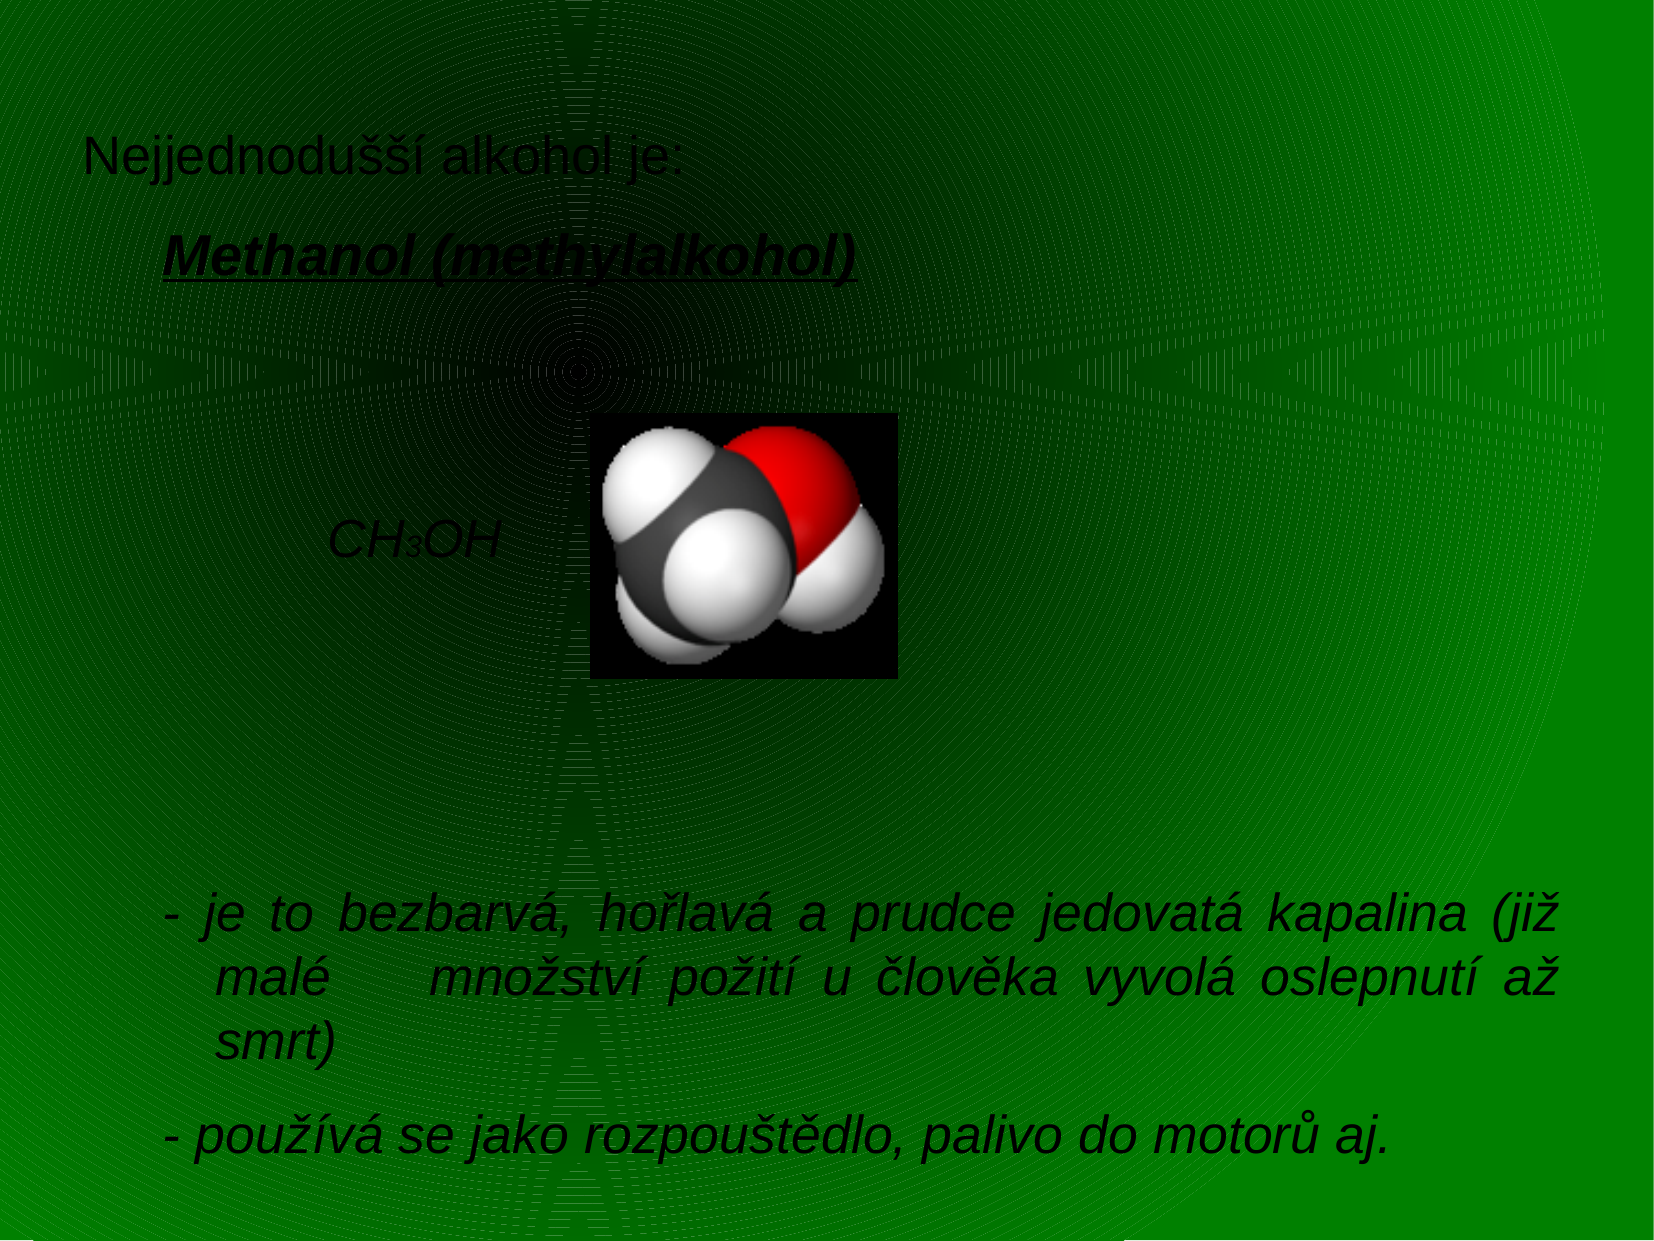

# Nejjednodušší alkohol je:
Methanol (methylalkohol)
 CH3OH
- je to bezbarvá, hořlavá a prudce jedovatá kapalina (již malé množství požití u člověka vyvolá oslepnutí až smrt)
- používá se jako rozpouštědlo, palivo do motorů aj.